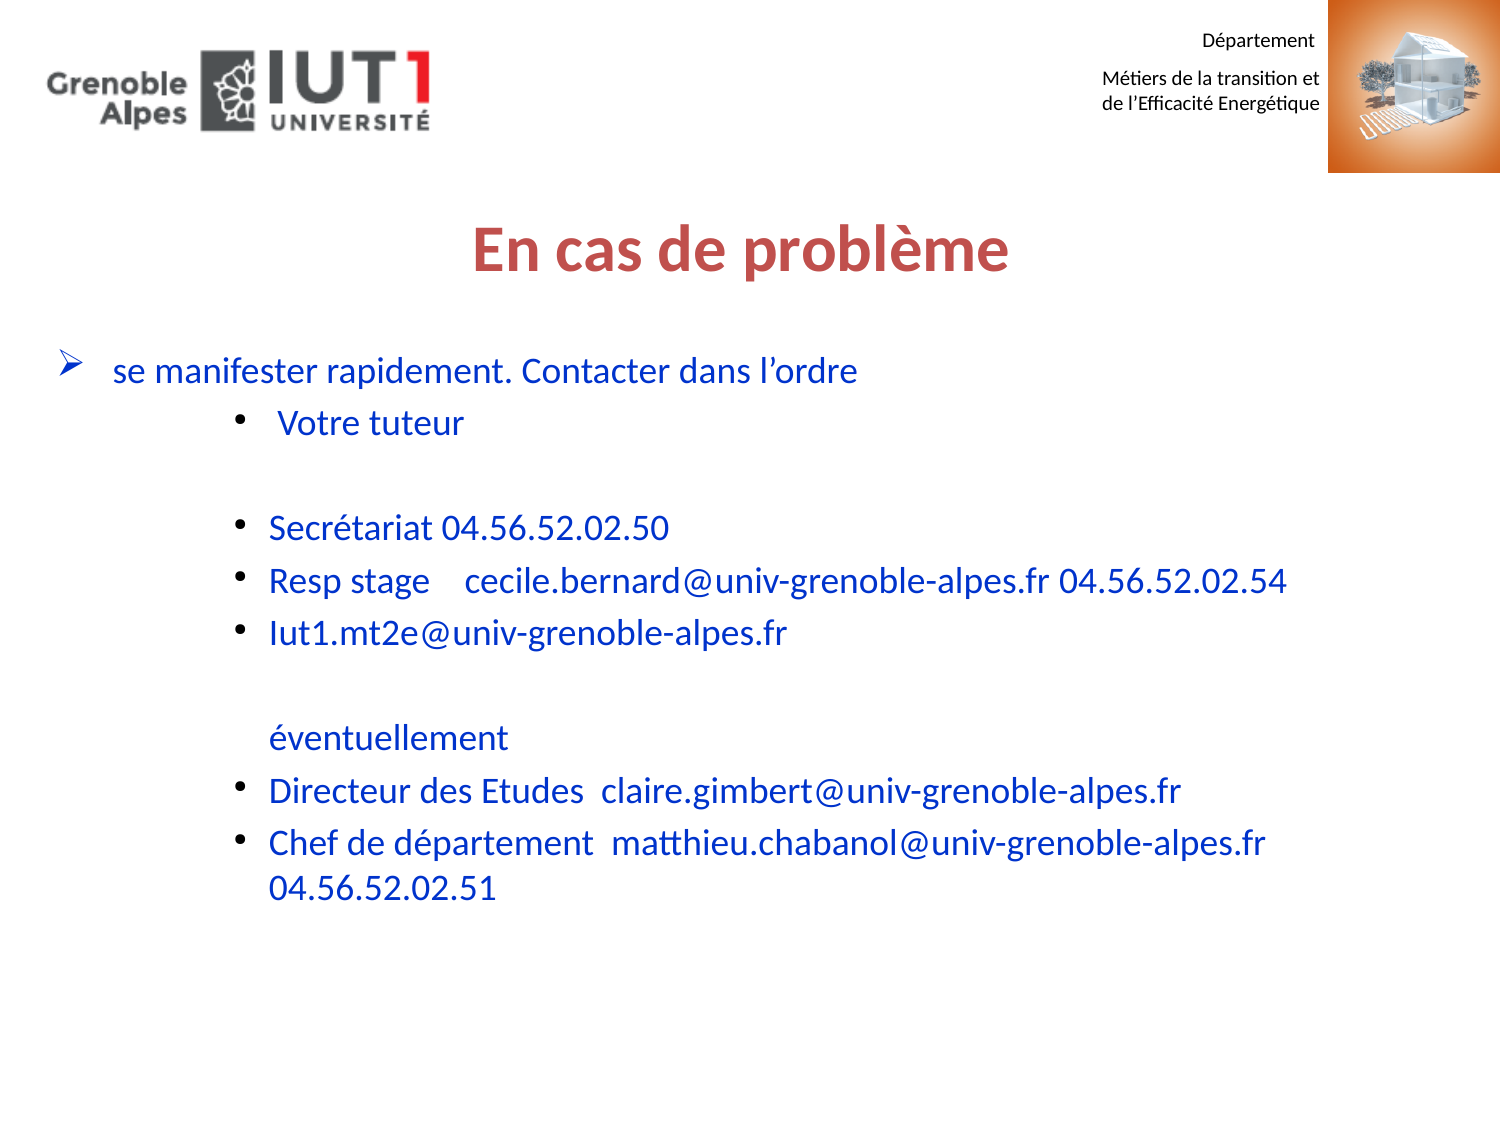

Département
Métiers de la transition et de l’Efficacité Energétique
# En cas de problème
se manifester rapidement. Contacter dans l’ordre
 Votre tuteur
Secrétariat 04.56.52.02.50
Resp stage cecile.bernard@univ-grenoble-alpes.fr 04.56.52.02.54
Iut1.mt2e@univ-grenoble-alpes.fr
éventuellement
Directeur des Etudes claire.gimbert@univ-grenoble-alpes.fr
Chef de département matthieu.chabanol@univ-grenoble-alpes.fr 04.56.52.02.51